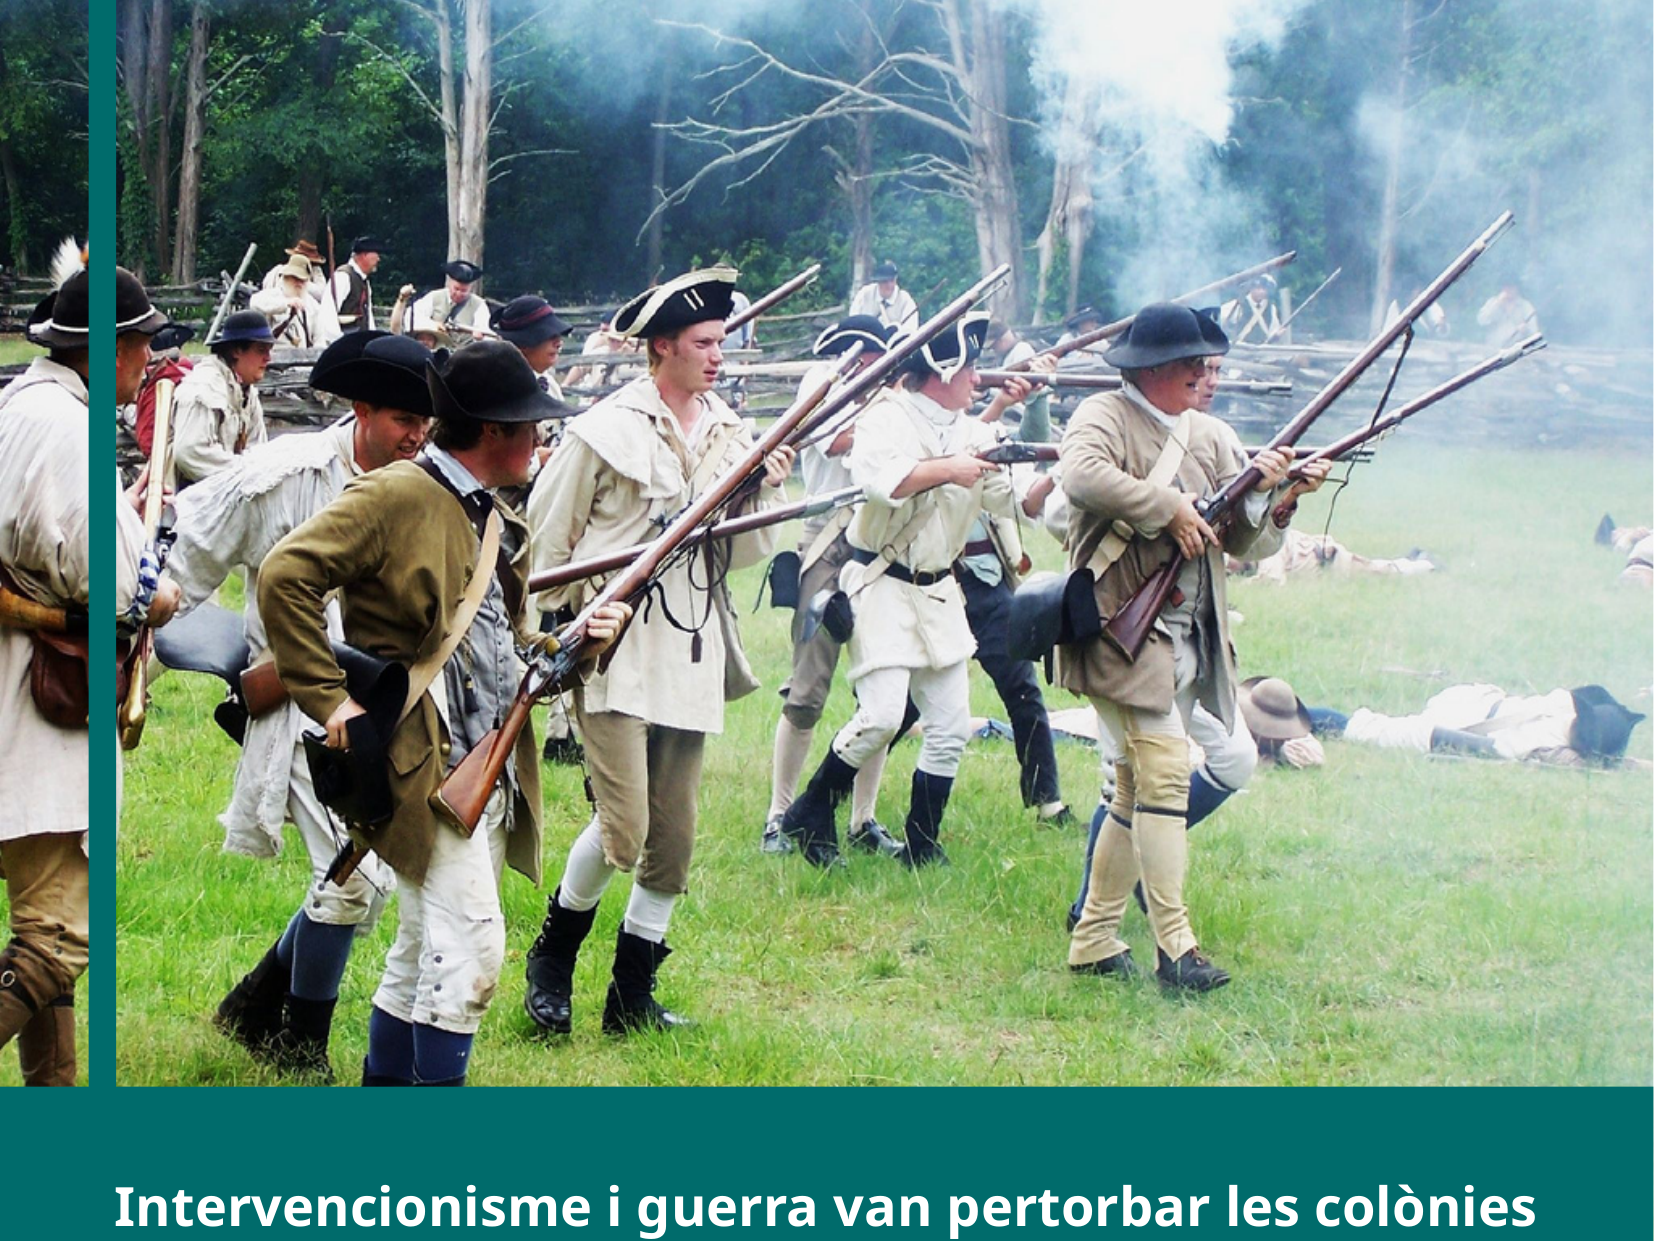

Intervencionisme i guerra van pertorbar les colònies